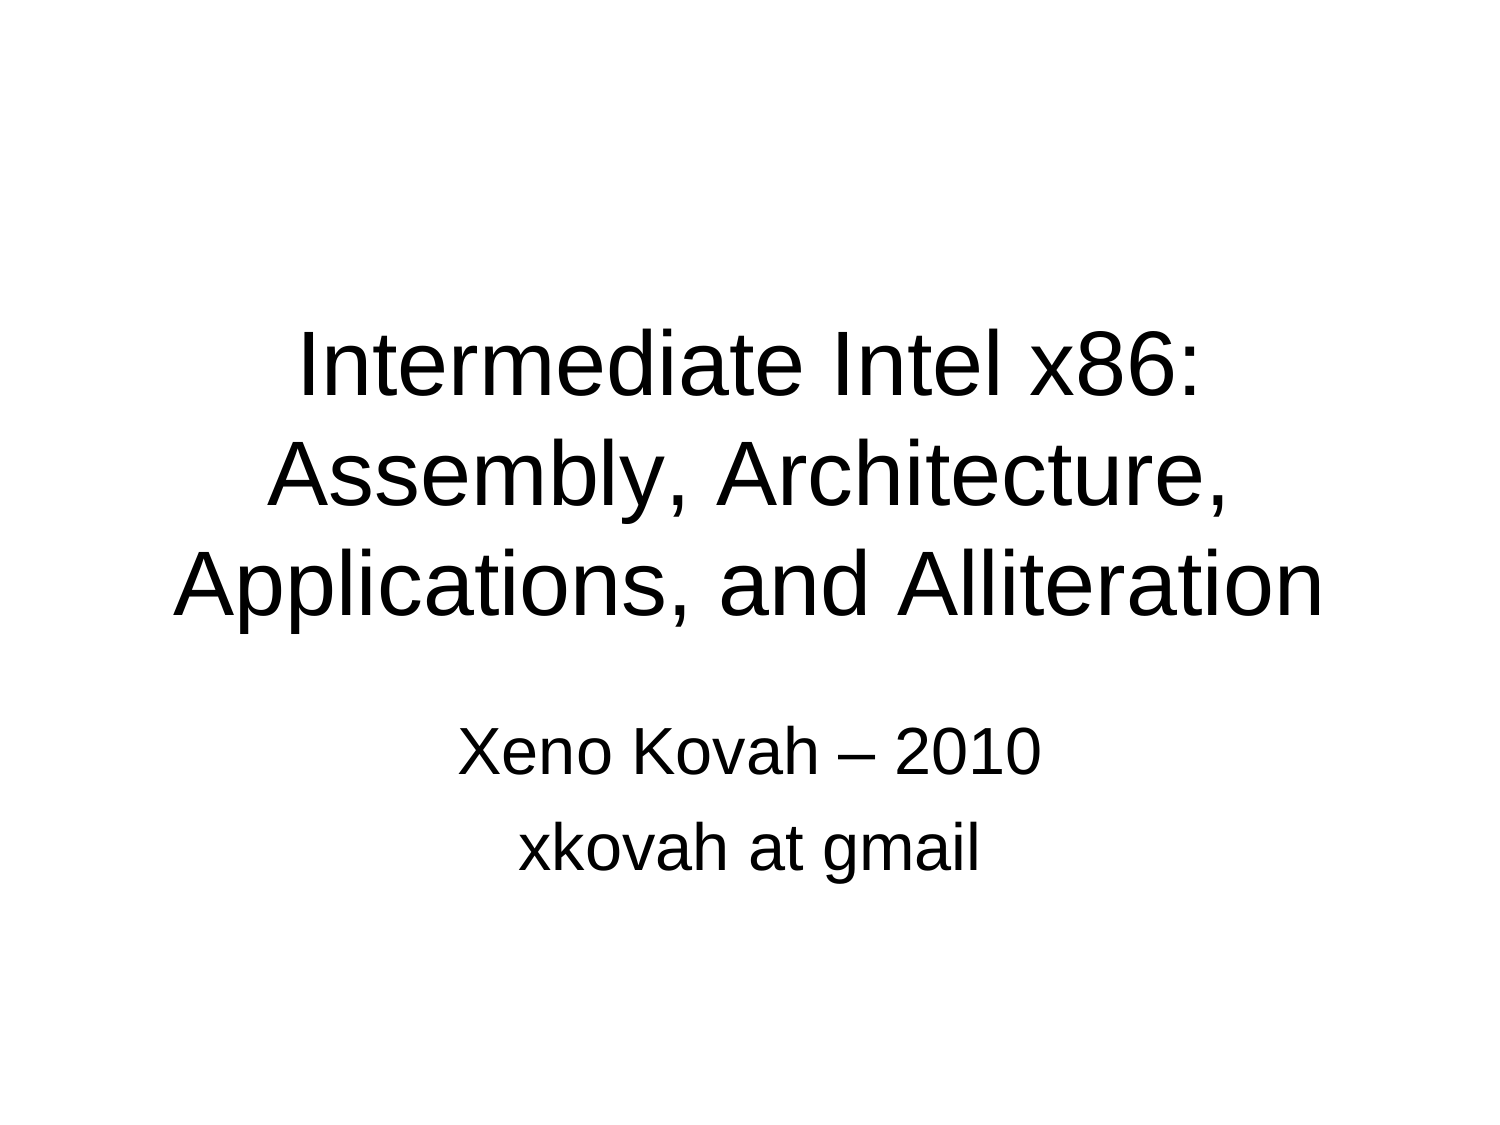

# Intermediate Intel x86: Assembly, Architecture, Applications, and Alliteration
Xeno Kovah – 2010
xkovah at gmail